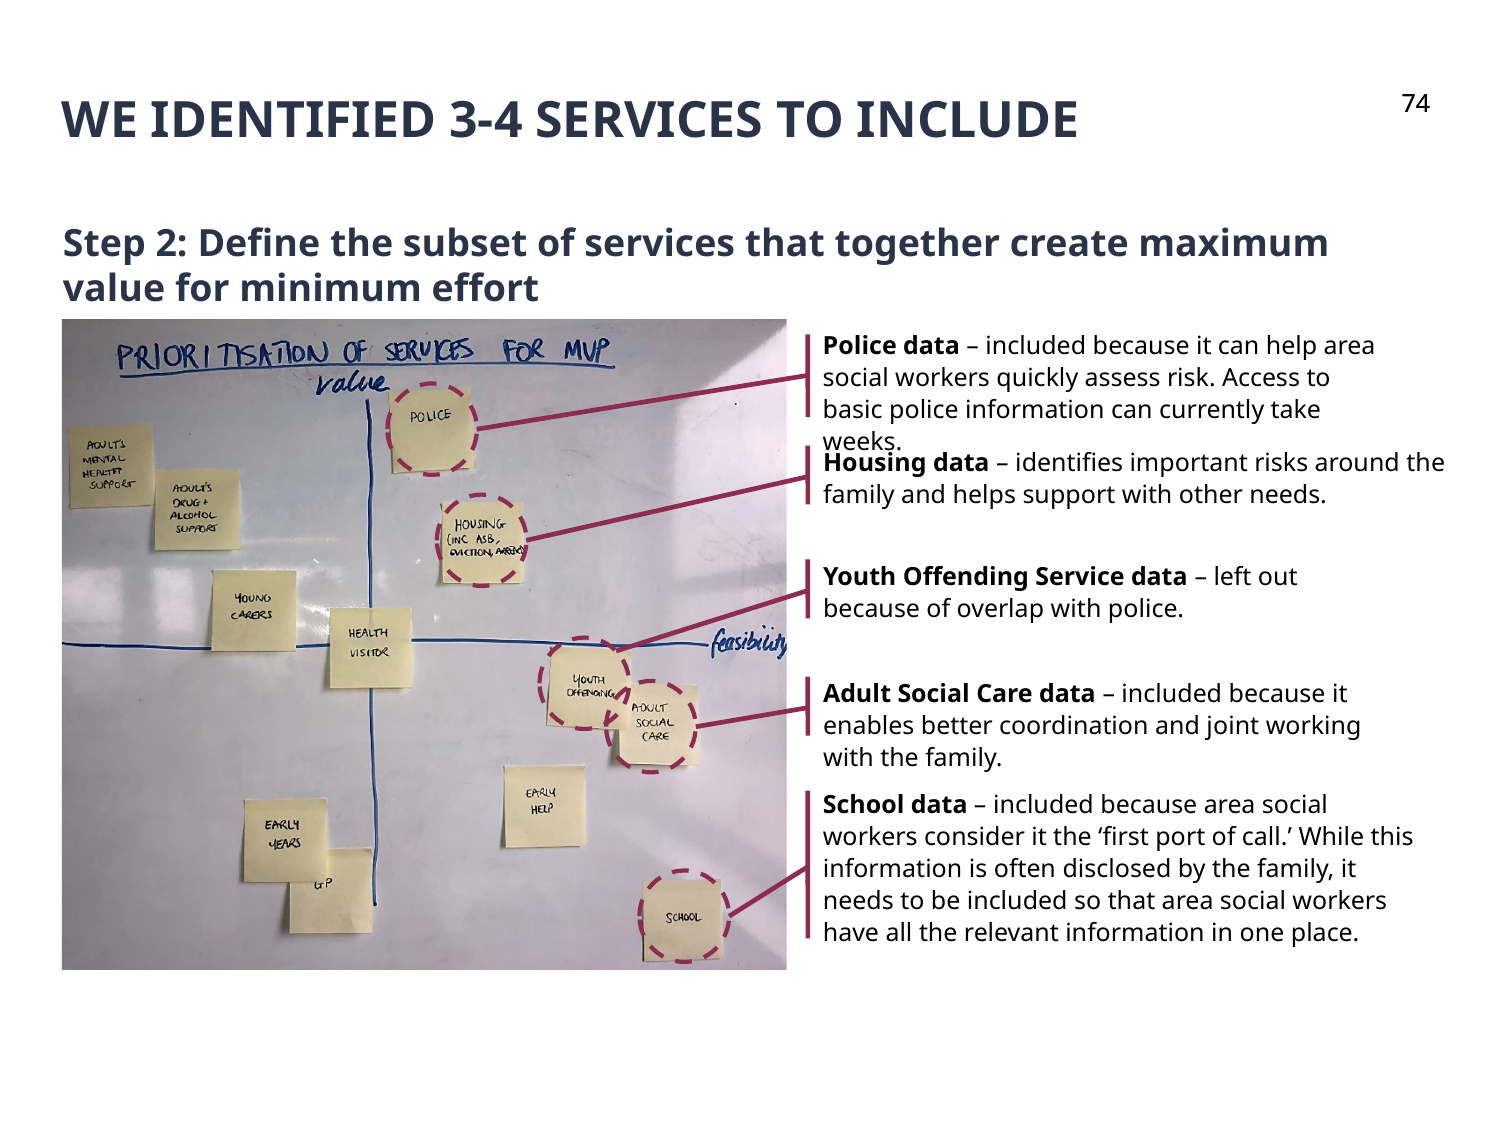

WE IDENTIFIED 3-4 SERVICES TO INCLUDE
Step 2: Define the subset of services that together create maximum value for minimum effort
Police data – included because it can help area social workers quickly assess risk. Access to basic police information can currently take weeks.
Housing data – identifies important risks around the family and helps support with other needs.
Youth Offending Service data – left out because of overlap with police.
Adult Social Care data – included because it enables better coordination and joint working with the family.
School data – included because area social workers consider it the ‘first port of call.’ While this information is often disclosed by the family, it needs to be included so that area social workers have all the relevant information in one place.